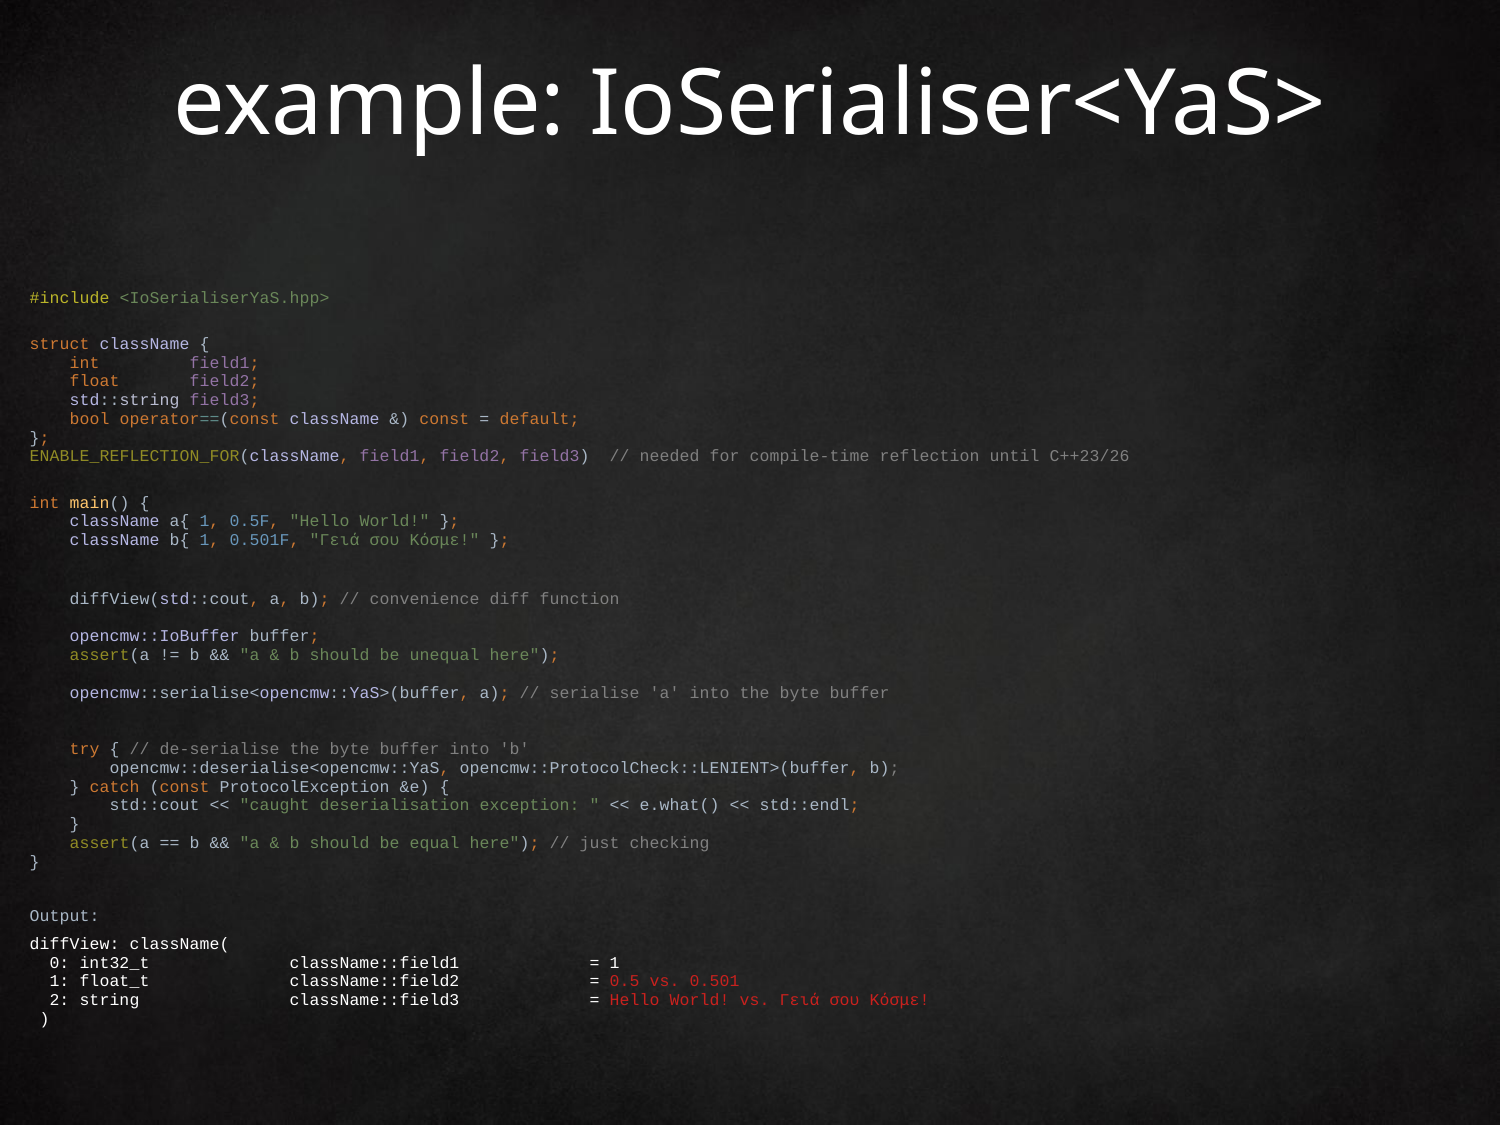

# example: IoSerialiser<YaS>
#include <IoSerialiserYaS.hpp>
struct className {
 int field1;
 float field2;
 std::string field3;
 bool operator==(const className &) const = default;
};
ENABLE_REFLECTION_FOR(className, field1, field2, field3) // needed for compile-time reflection until C++23/26
int main() {
 className a{ 1, 0.5F, "Hello World!" };
 className b{ 1, 0.501F, "Γειά σου Κόσμε!" };
 diffView(std::cout, a, b); // convenience diff function
 opencmw::IoBuffer buffer;
 assert(a != b && "a & b should be unequal here");
 opencmw::serialise<opencmw::YaS>(buffer, a); // serialise 'a' into the byte buffer
 try { // de-serialise the byte buffer into 'b'
 opencmw::deserialise<opencmw::YaS, opencmw::ProtocolCheck::LENIENT>(buffer, b);
 } catch (const ProtocolException &e) {
 std::cout << "caught deserialisation exception: " << e.what() << std::endl;
 }
 assert(a == b && "a & b should be equal here"); // just checking
}
Output:
diffView: className(
 0: int32_t className::field1 = 1
 1: float_t className::field2 = 0.5 vs. 0.501
 2: string className::field3 = Hello World! vs. Γειά σου Κόσμε!
 )